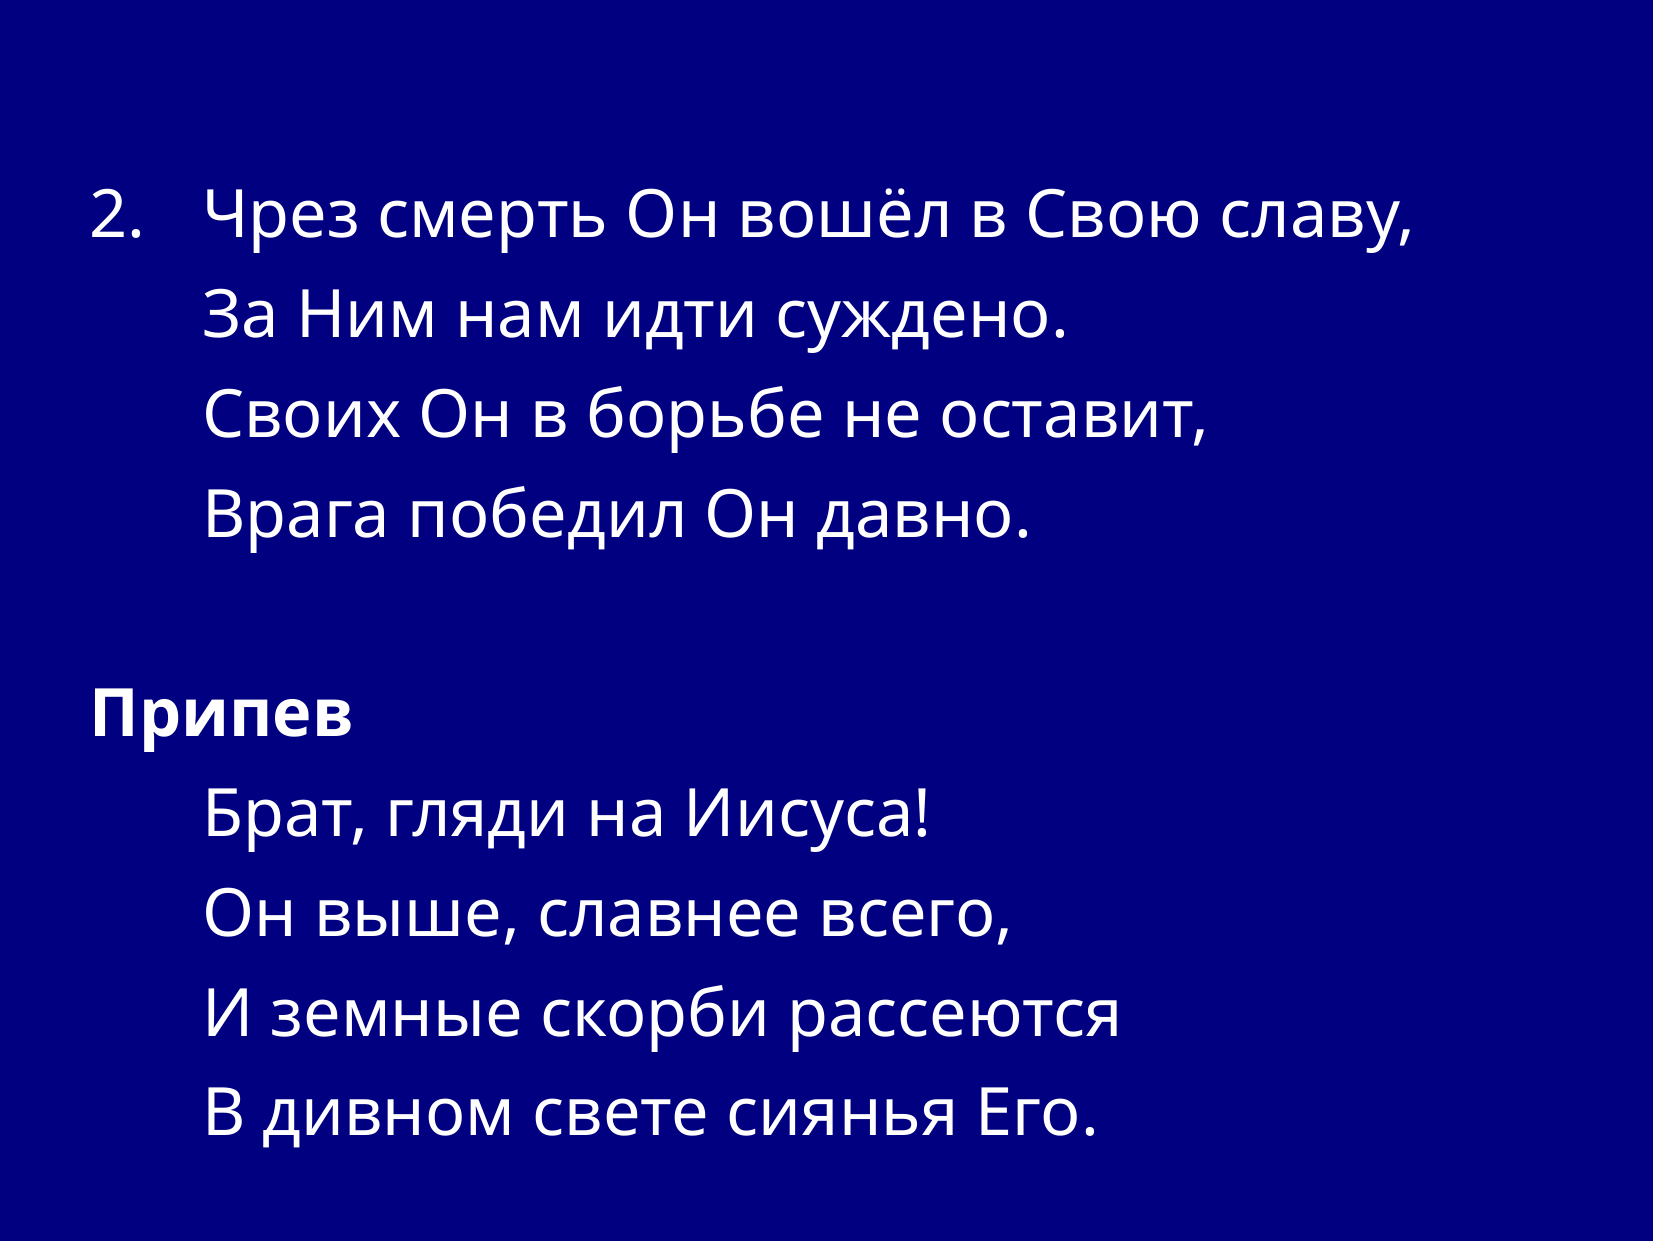

2.	Чрез смерть Он вошёл в Свою славу,
	За Ним нам идти суждено.
	Своих Он в борьбе не оставит,
	Врага победил Он давно.
Припев
	Брат, гляди на Иисуса!
	Он выше, славнее всего,
	И земные скорби рассеются
	В дивном свете сиянья Его.